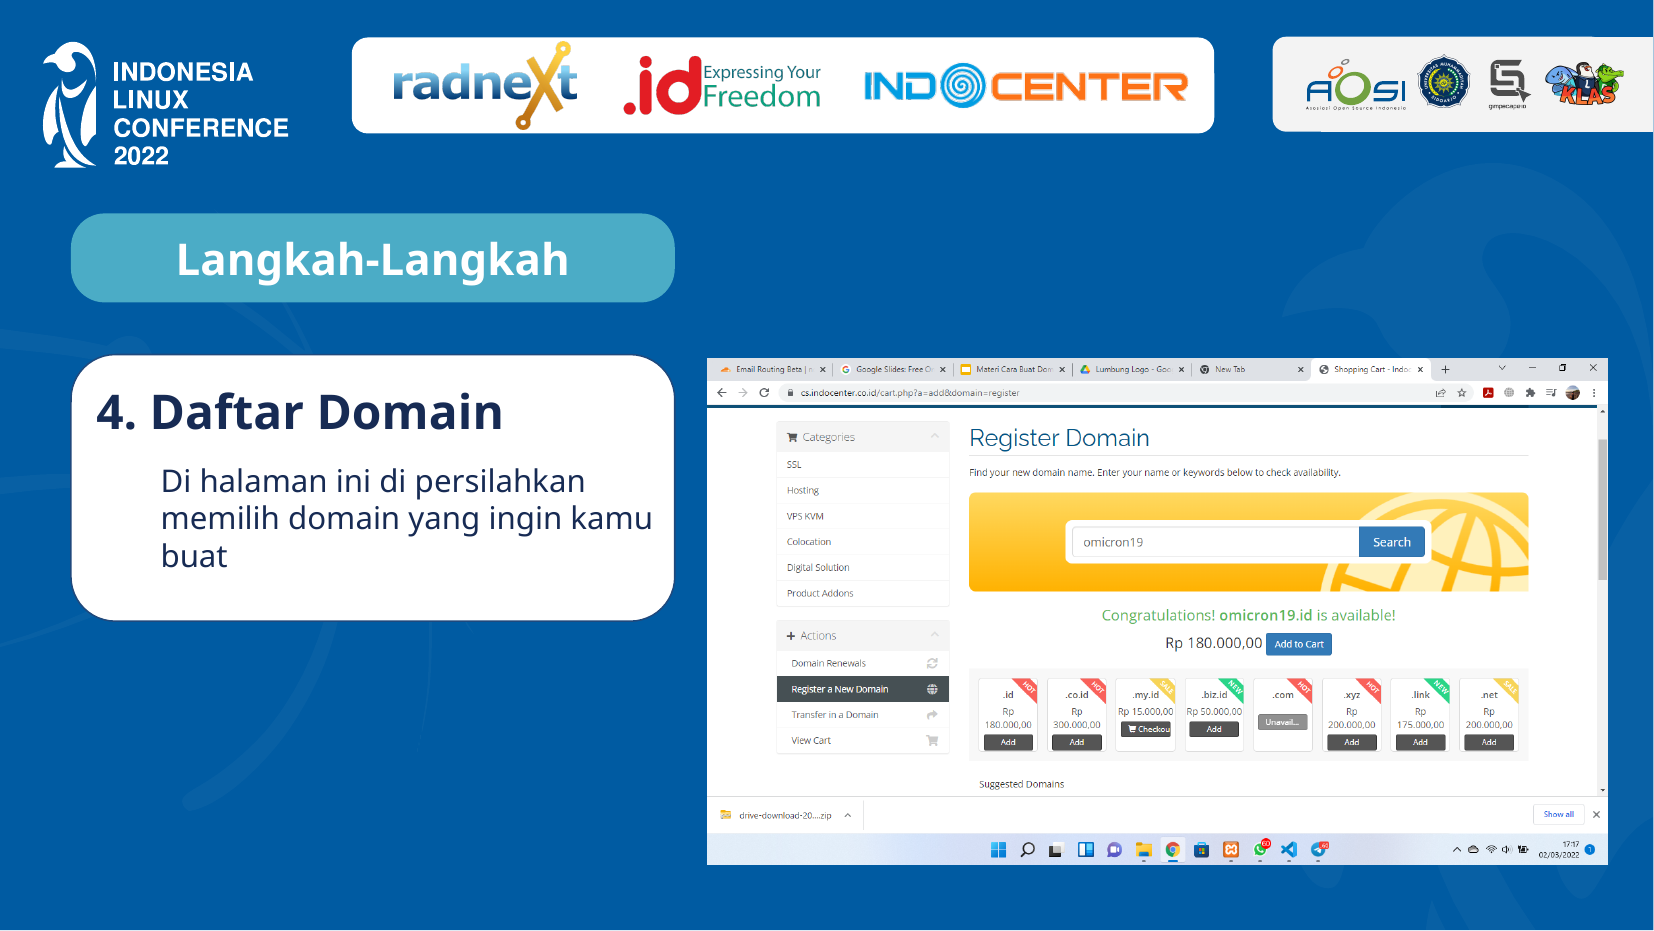

Langkah-Langkah
4. Daftar Domain
Di halaman ini di persilahkan memilih domain yang ingin kamu buat